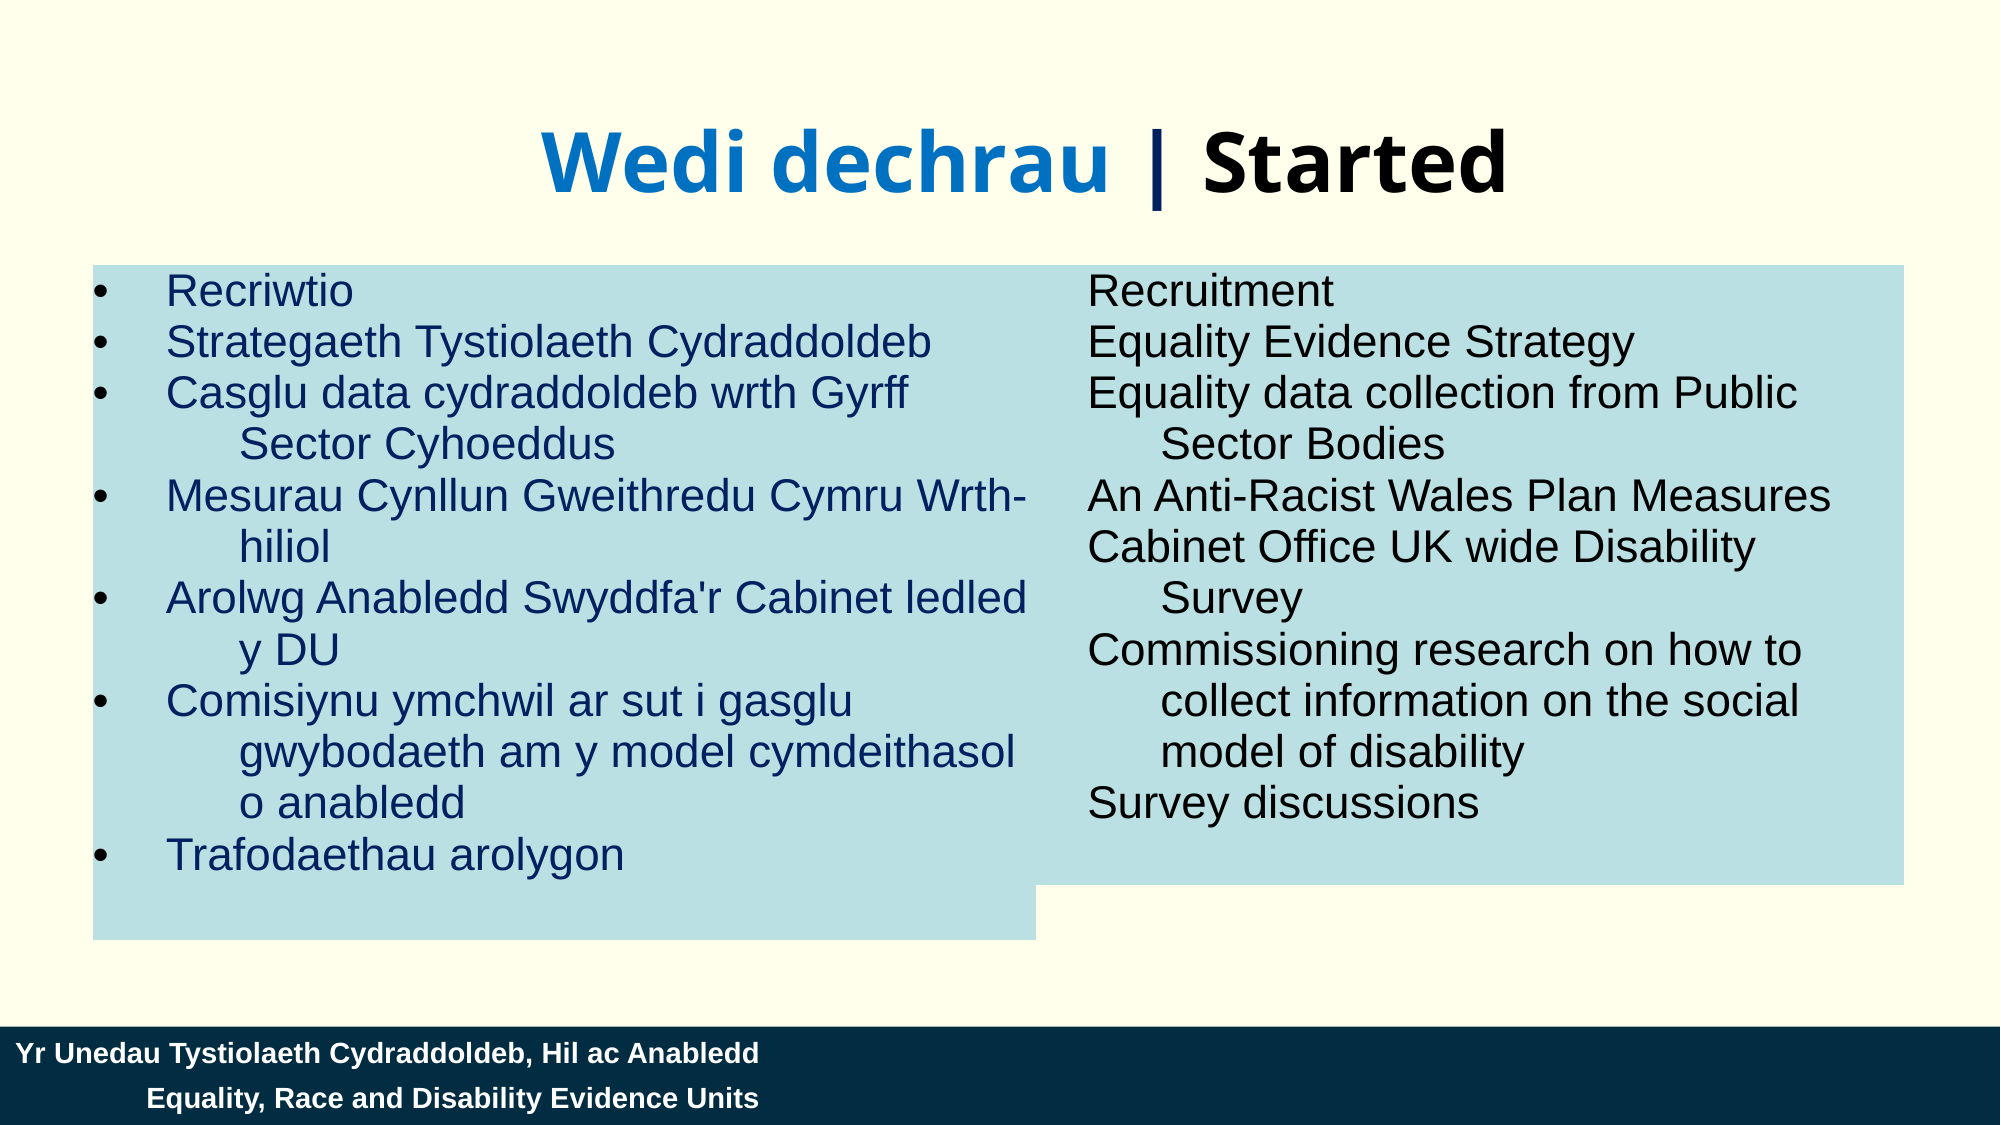

Wedi dechrau | Started
| Recriwtio Strategaeth Tystiolaeth Cydraddoldeb Casglu data cydraddoldeb wrth Gyrff Sector Cyhoeddus Mesurau Cynllun Gweithredu Cymru Wrth-hiliol Arolwg Anabledd Swyddfa'r Cabinet ledled y DU Comisiynu ymchwil ar sut i gasglu gwybodaeth am y model cymdeithasol o anabledd Trafodaethau arolygon |
| --- |
| Recruitment Equality Evidence Strategy Equality data collection from Public Sector Bodies An Anti-Racist Wales Plan Measures Cabinet Office UK wide Disability Survey Commissioning research on how to collect information on the social model of disability Survey discussions |
| --- |
Yr Unedau Tystiolaeth Cydraddoldeb, Hil ac Anabledd
Equality, Race and Disability Evidence Units